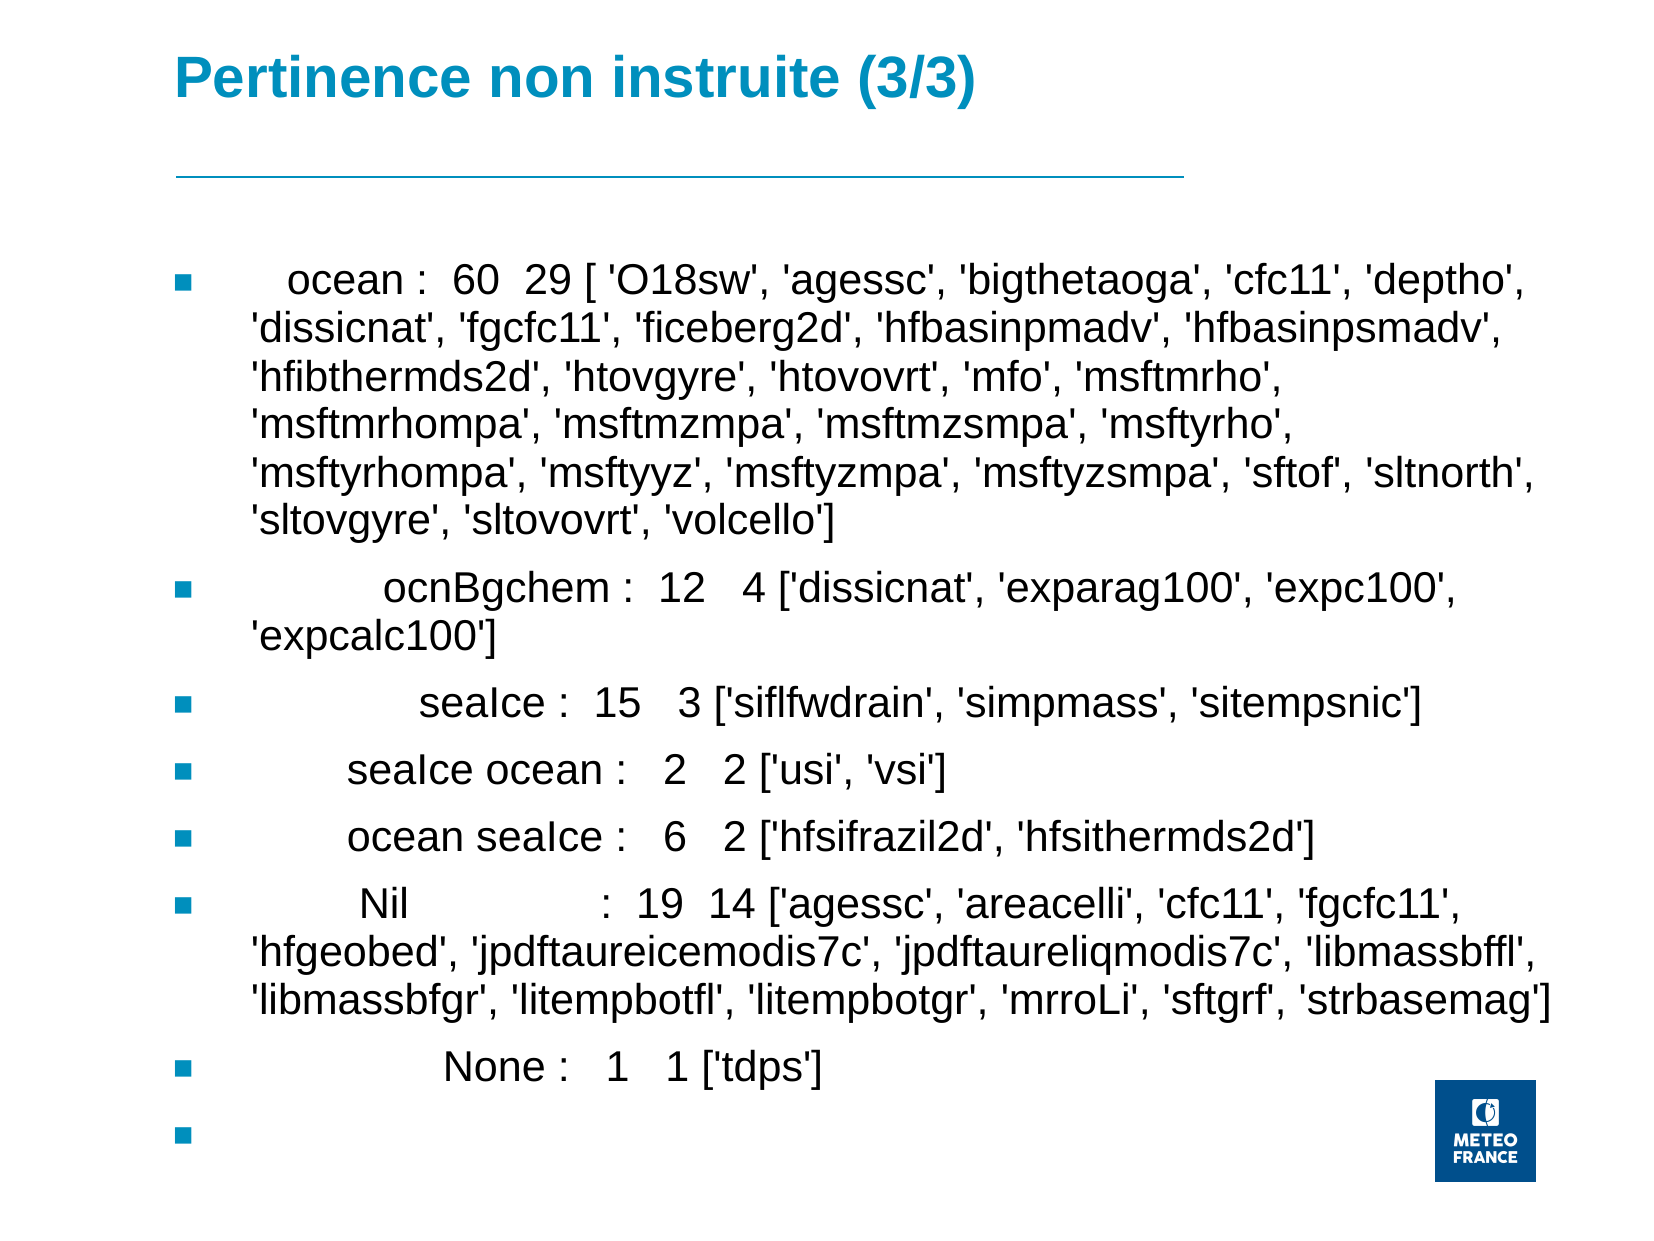

# Pertinence non instruite (3/3)
 ocean : 60 29 [ 'O18sw', 'agessc', 'bigthetaoga', 'cfc11', 'deptho', 'dissicnat', 'fgcfc11', 'ficeberg2d', 'hfbasinpmadv', 'hfbasinpsmadv', 'hfibthermds2d', 'htovgyre', 'htovovrt', 'mfo', 'msftmrho', 'msftmrhompa', 'msftmzmpa', 'msftmzsmpa', 'msftyrho', 'msftyrhompa', 'msftyyz', 'msftyzmpa', 'msftyzsmpa', 'sftof', 'sltnorth', 'sltovgyre', 'sltovovrt', 'volcello']
 ocnBgchem : 12 4 ['dissicnat', 'exparag100', 'expc100', 'expcalc100']
 seaIce : 15 3 ['siflfwdrain', 'simpmass', 'sitempsnic']
 seaIce ocean : 2 2 ['usi', 'vsi']
 ocean seaIce : 6 2 ['hfsifrazil2d', 'hfsithermds2d']
 Nil : 19 14 ['agessc', 'areacelli', 'cfc11', 'fgcfc11', 'hfgeobed', 'jpdftaureicemodis7c', 'jpdftaureliqmodis7c', 'libmassbffl', 'libmassbfgr', 'litempbotfl', 'litempbotgr', 'mrroLi', 'sftgrf', 'strbasemag']
 None : 1 1 ['tdps']